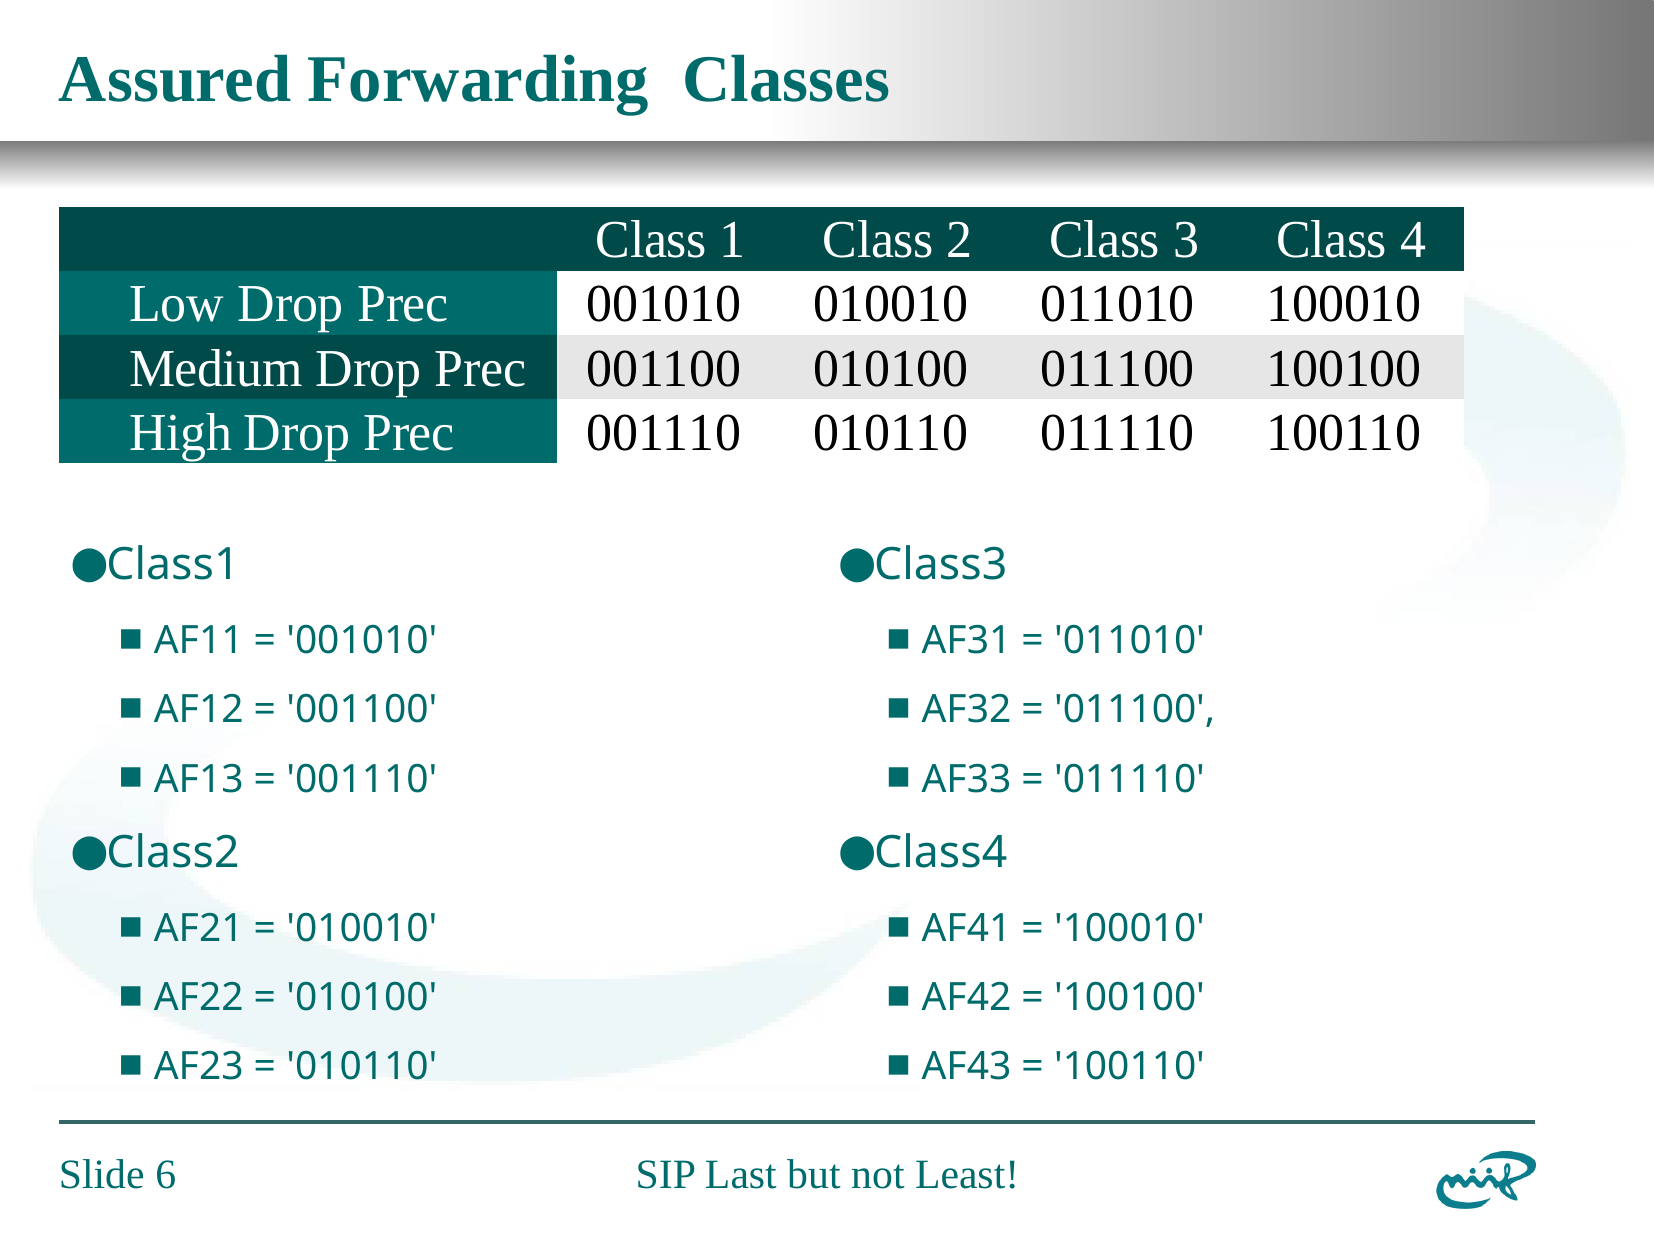

# Assured Forwarding Classes
Class1
AF11 = '001010'
AF12 = '001100'
AF13 = '001110'
Class2
AF21 = '010010'
AF22 = '010100'
AF23 = '010110'
Class3
AF31 = '011010'
AF32 = '011100',
AF33 = '011110'
Class4
AF41 = '100010'
AF42 = '100100'
AF43 = '100110'
6
SIP Last but not Least!